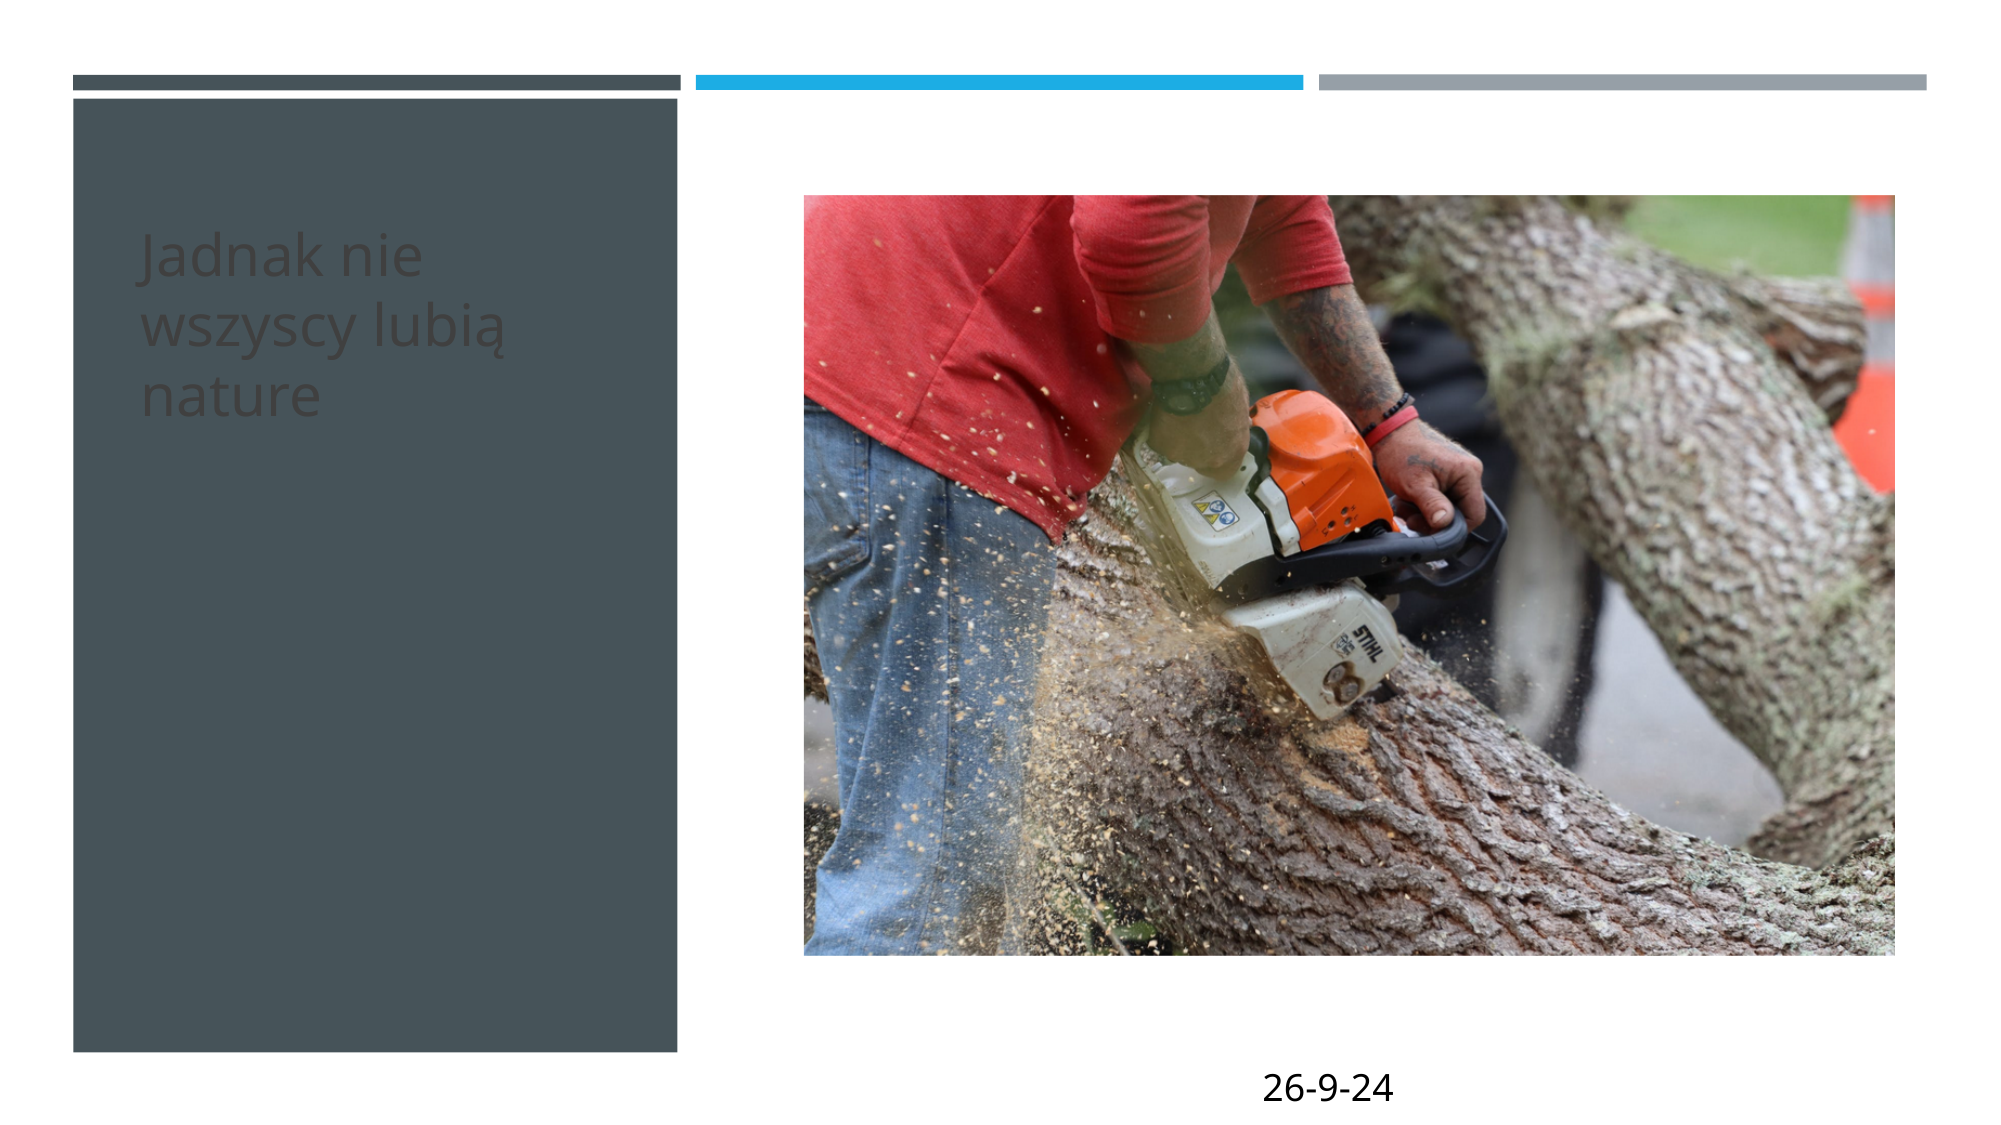

# Jadnak nie wszyscy lubią nature
26-8-21